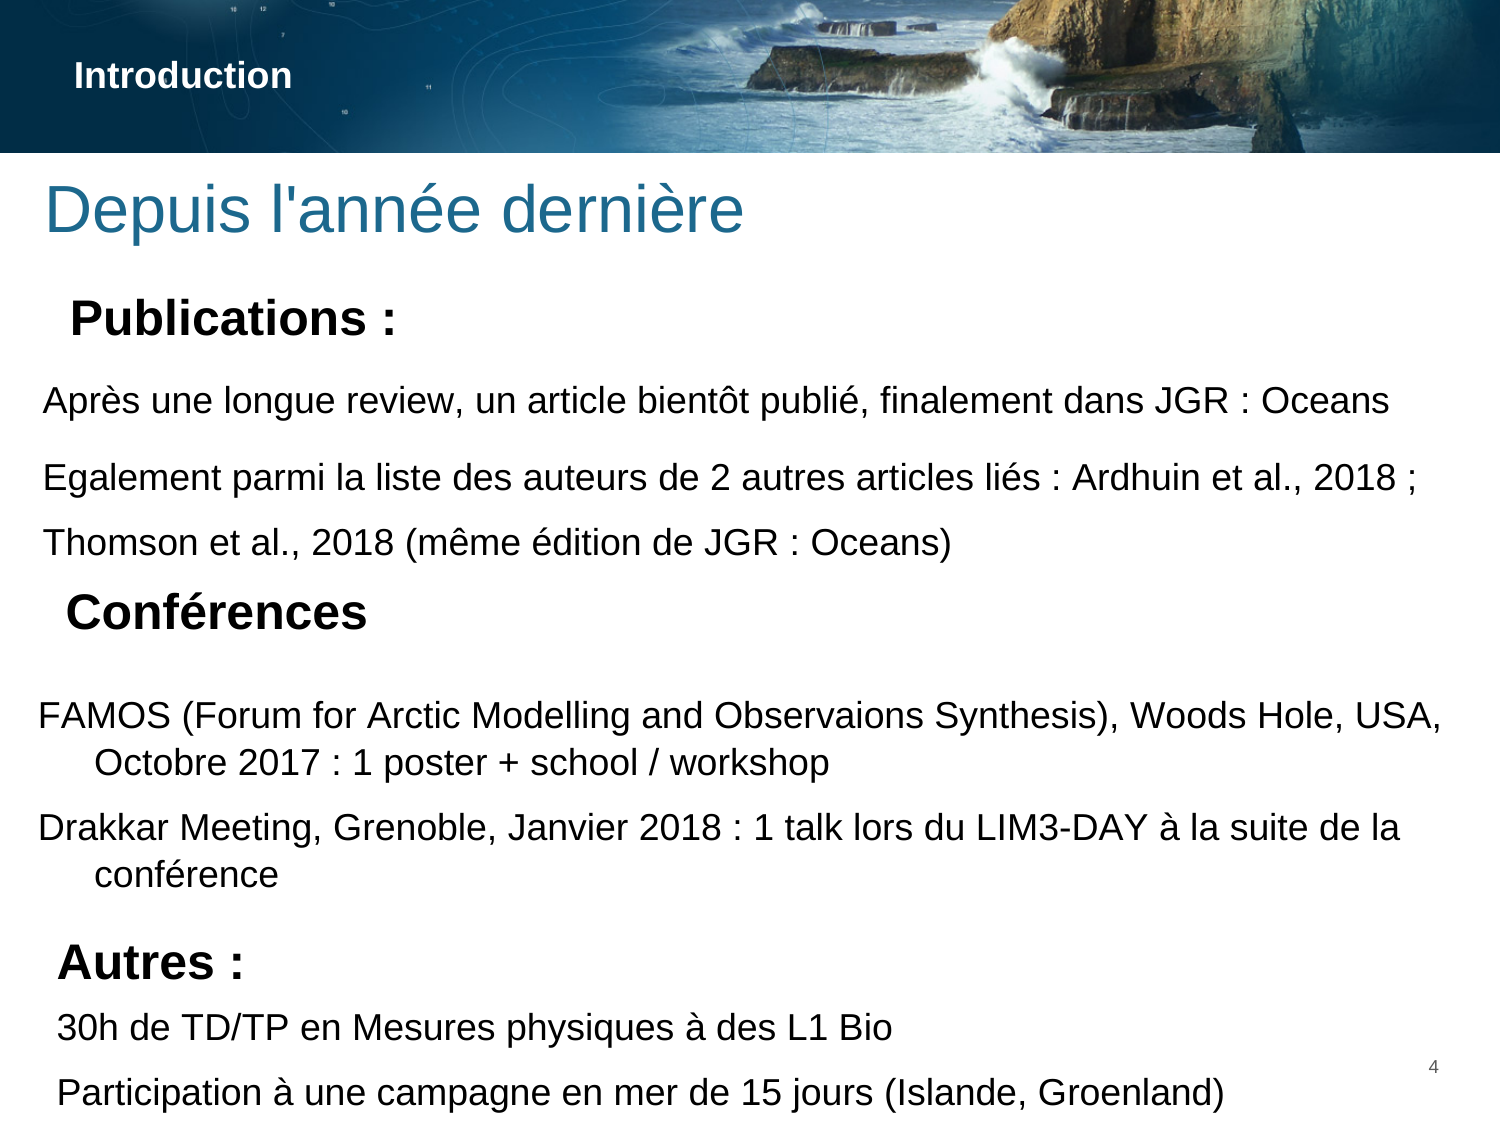

Introduction
# Depuis l'année dernière
Publications :
Après une longue review, un article bientôt publié, finalement dans JGR : Oceans
Egalement parmi la liste des auteurs de 2 autres articles liés : Ardhuin et al., 2018 ;
Thomson et al., 2018 (même édition de JGR : Oceans)
Conférences
FAMOS (Forum for Arctic Modelling and Observaions Synthesis), Woods Hole, USA, Octobre 2017 : 1 poster + school / workshop
Drakkar Meeting, Grenoble, Janvier 2018 : 1 talk lors du LIM3-DAY à la suite de la conférence
Autres :
30h de TD/TP en Mesures physiques à des L1 Bio
Participation à une campagne en mer de 15 jours (Islande, Groenland)
4